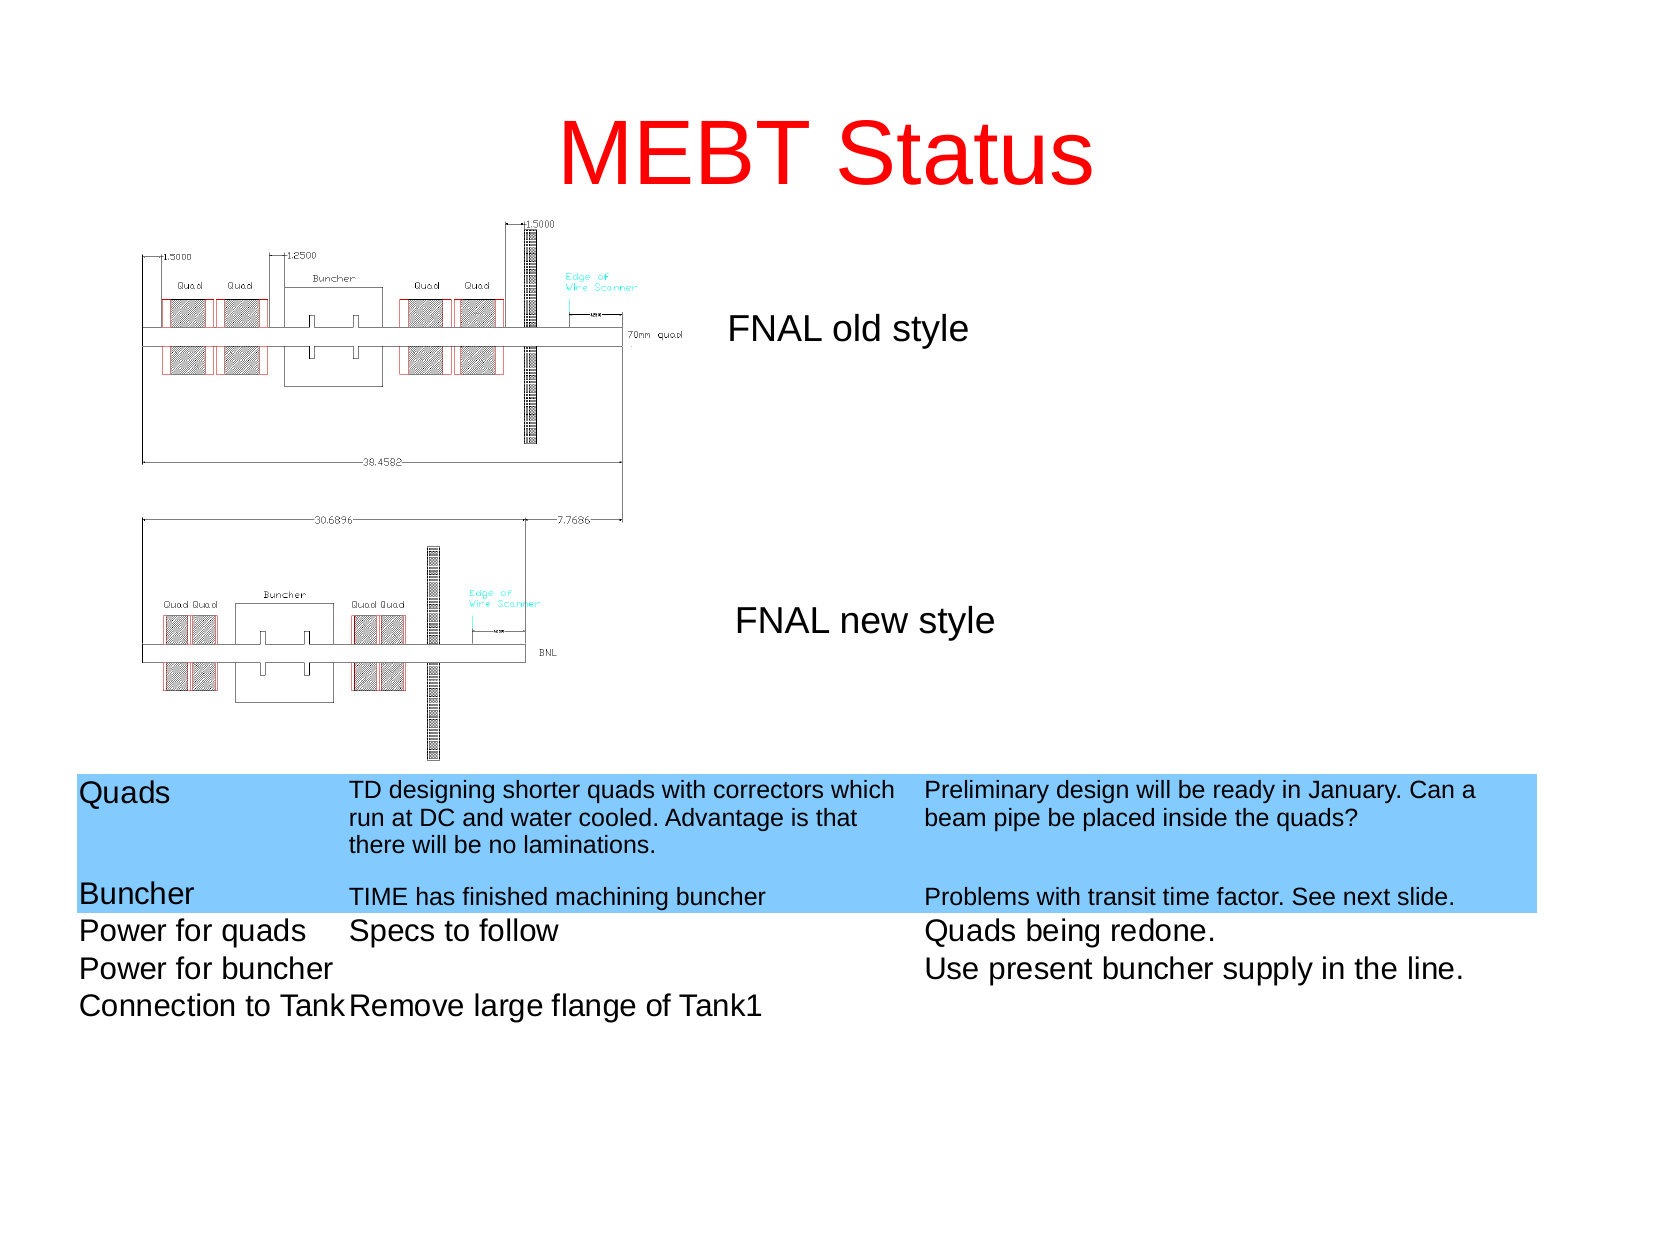

# MEBT Status
FNAL old style
FNAL new style